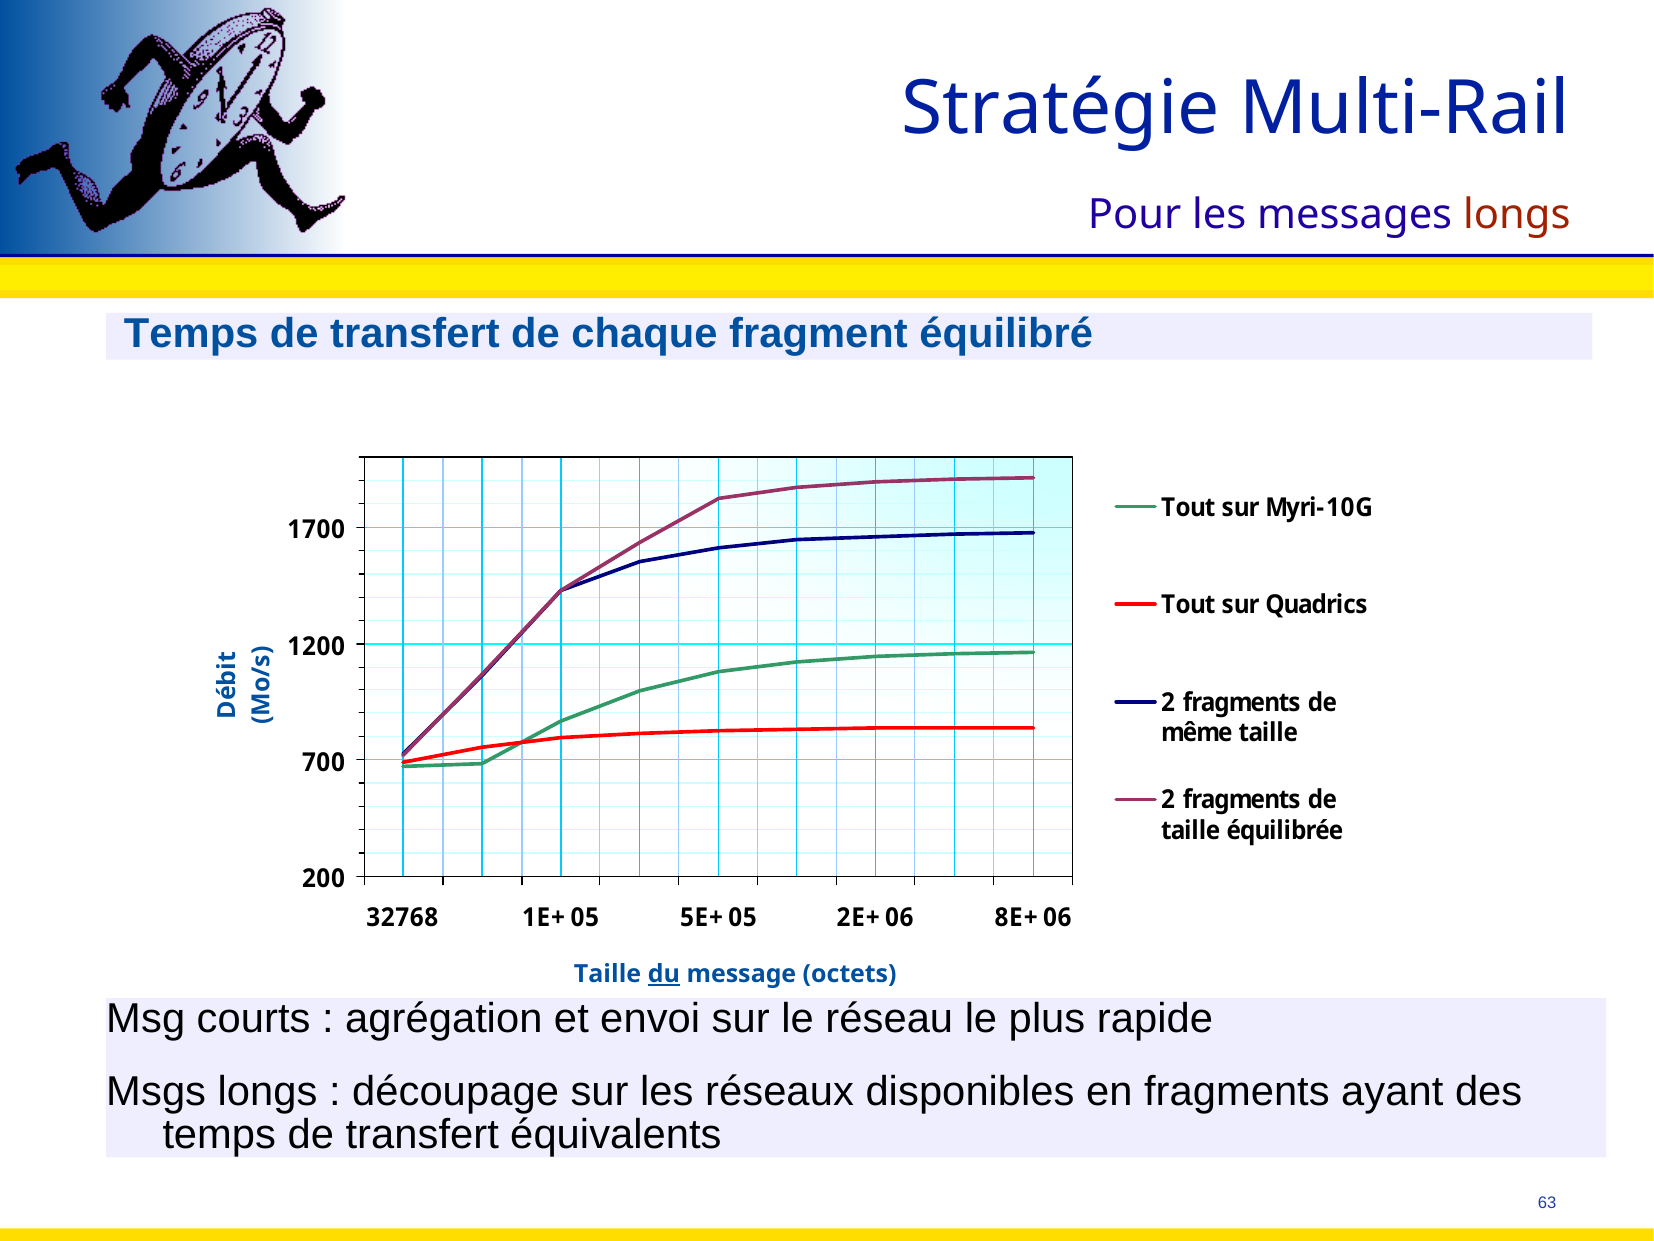

# Stratégie Multi-Rail Pour les messages longs
Temps de transfert de chaque fragment équilibré
Débit (Mo/s)
Taille du message (octets)
Msg courts : agrégation et envoi sur le réseau le plus rapide
Msgs longs : découpage sur les réseaux disponibles en fragments ayant des temps de transfert équivalents